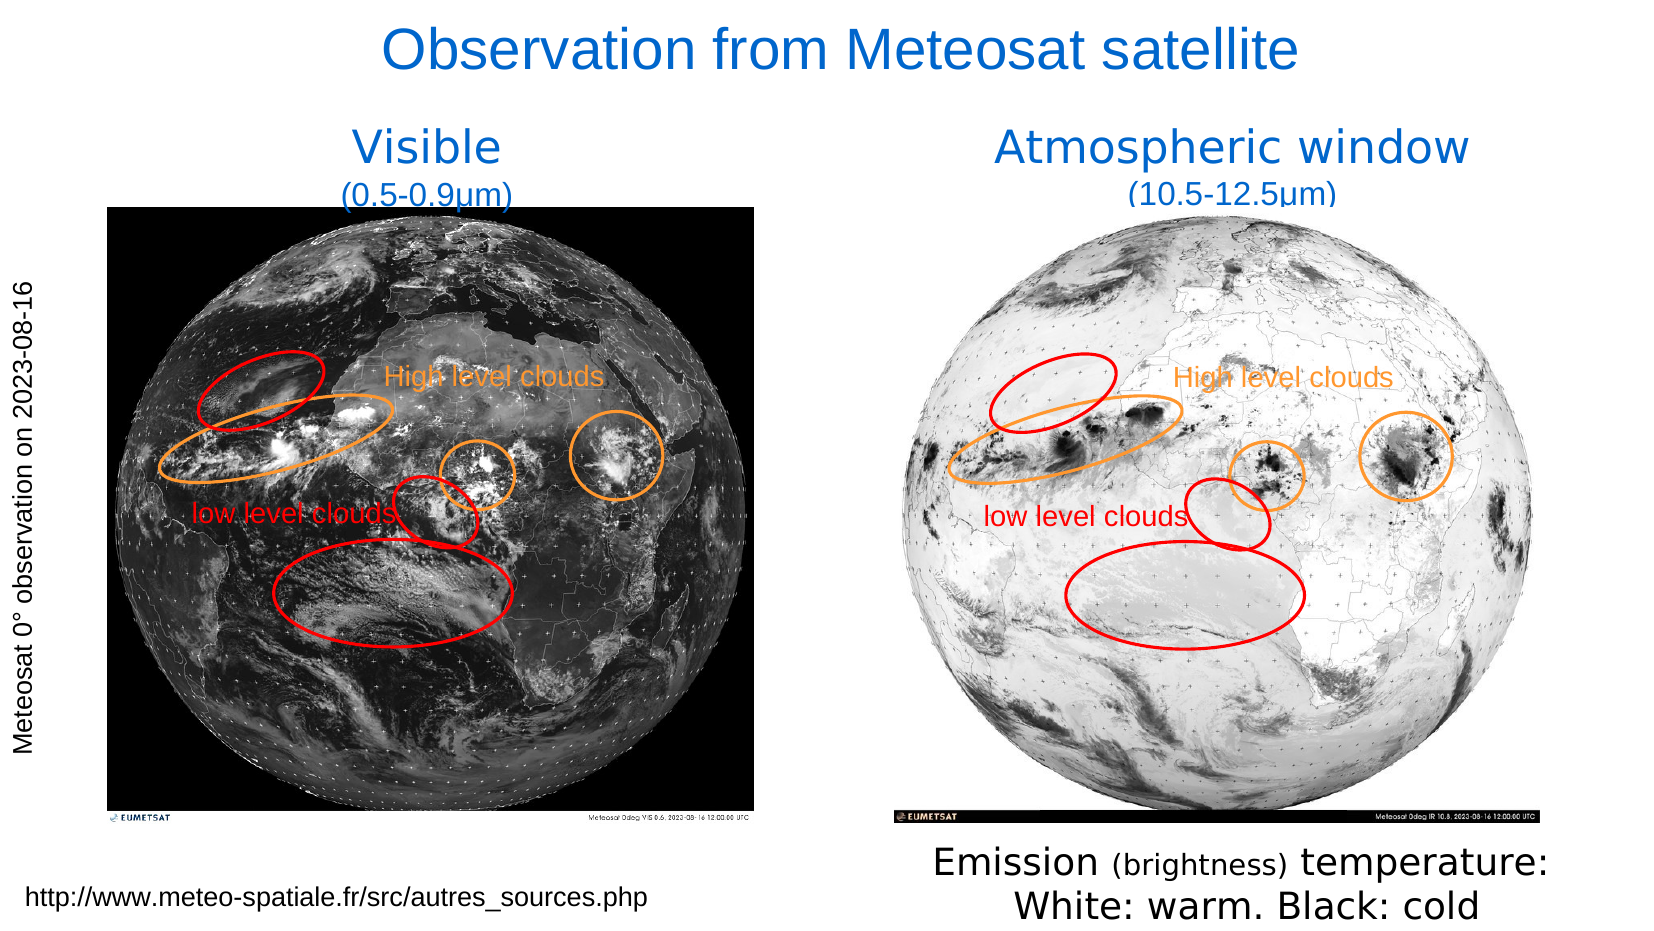

Observation from Meteosat satellite
Atmospheric window
(10.5-12.5μm)
Emission (brightness) temperature:
White: warm. Black: cold
Visible
(0.5-0.9μm)
low level clouds
low level clouds
High level clouds
High level clouds
Meteosat 0° observation on 2023-08-16
http://www.meteo-spatiale.fr/src/autres_sources.php